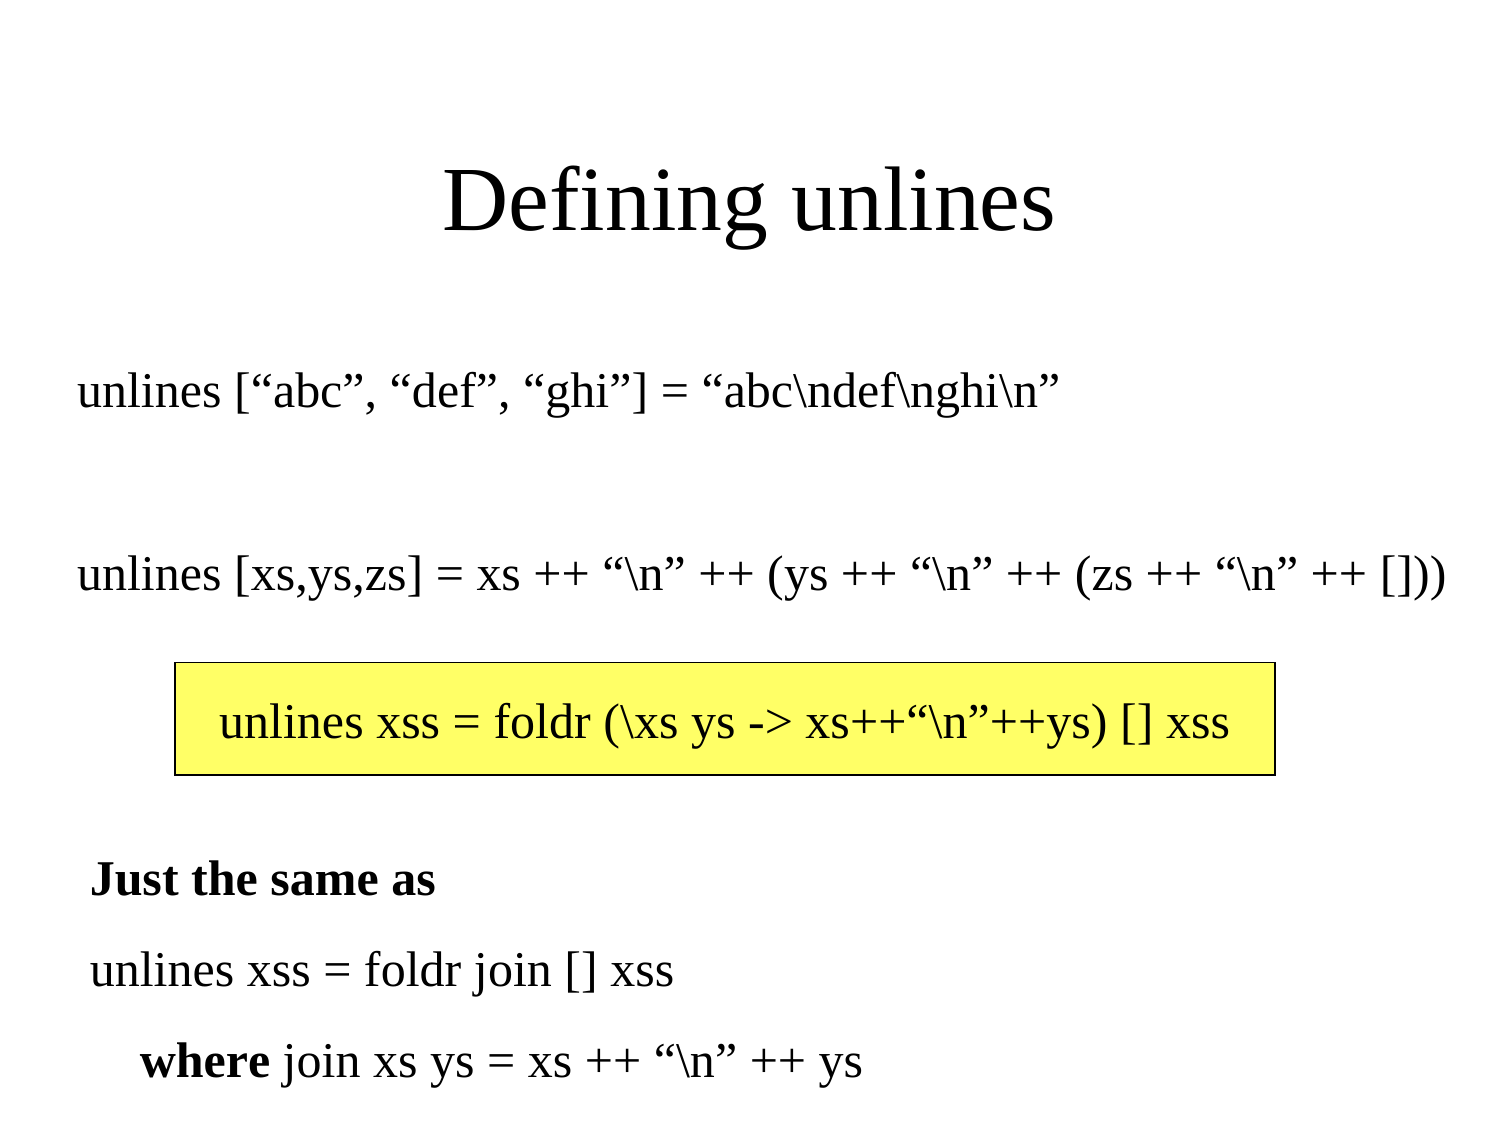

# Defining unlines
unlines [“abc”, “def”, “ghi”] = “abc\ndef\nghi\n”
unlines [xs,ys,zs] = xs ++ “\n” ++ (ys ++ “\n” ++ (zs ++ “\n” ++ []))
unlines xss = foldr (\xs ys -> xs++“\n”++ys) [] xss
Just the same as
unlines xss = foldr join [] xss
 where join xs ys = xs ++ “\n” ++ ys